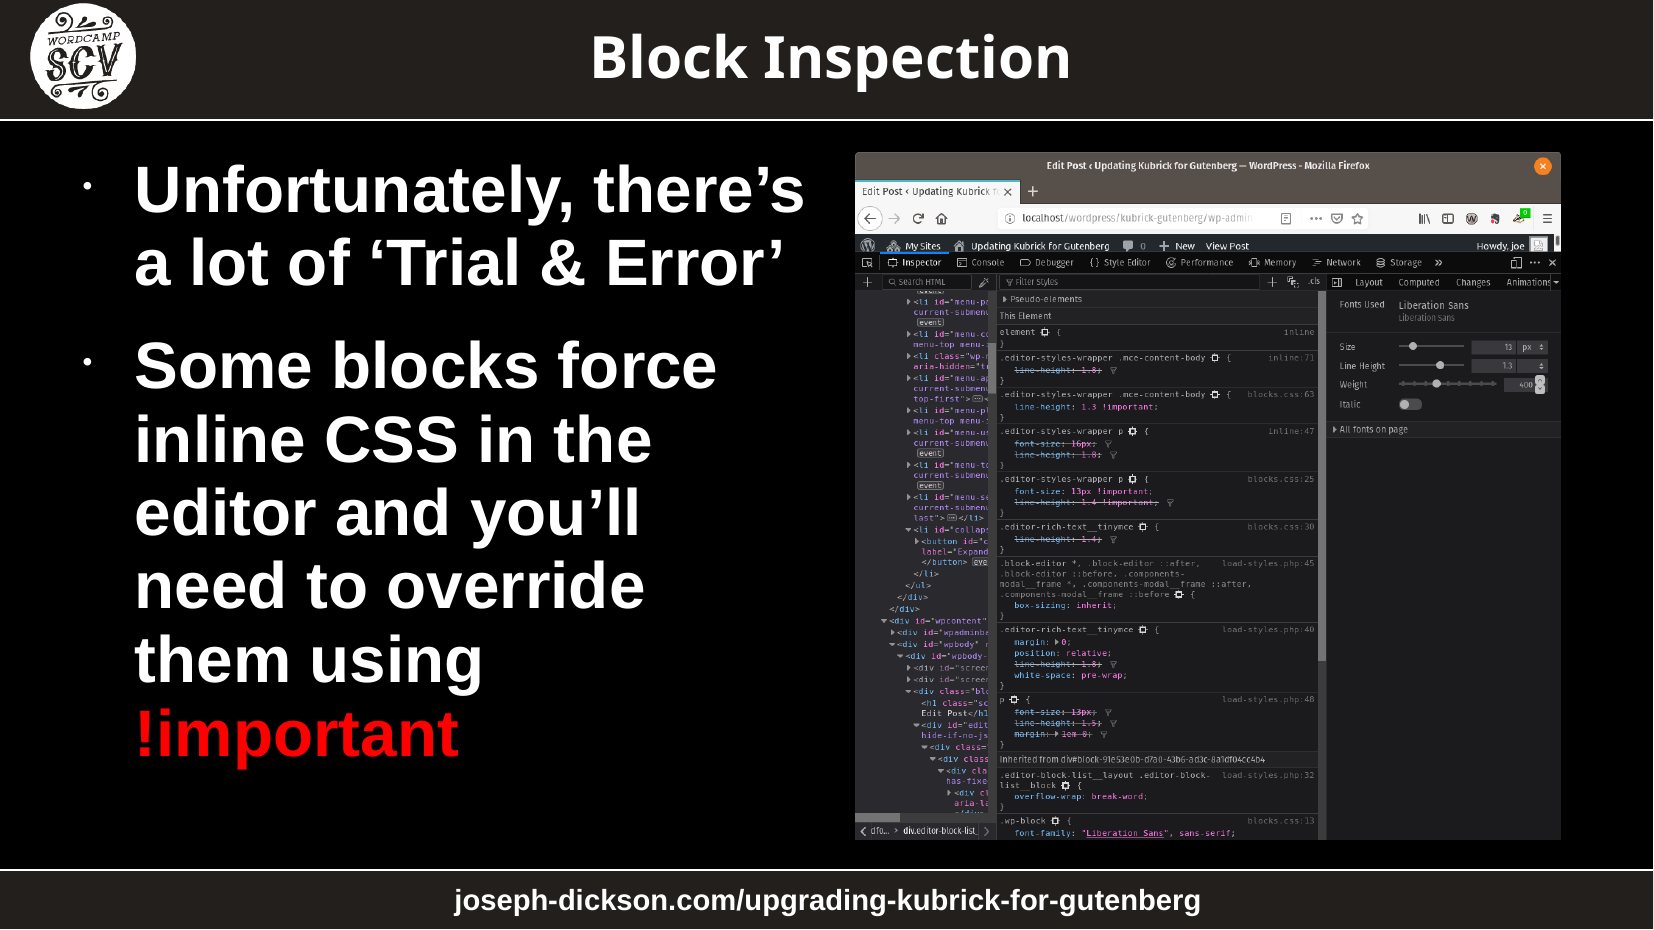

# Block Inspection
Unfortunately, there’s a lot of ‘Trial & Error’
Some blocks force inline CSS in the editor and you’ll need to override them using
!important